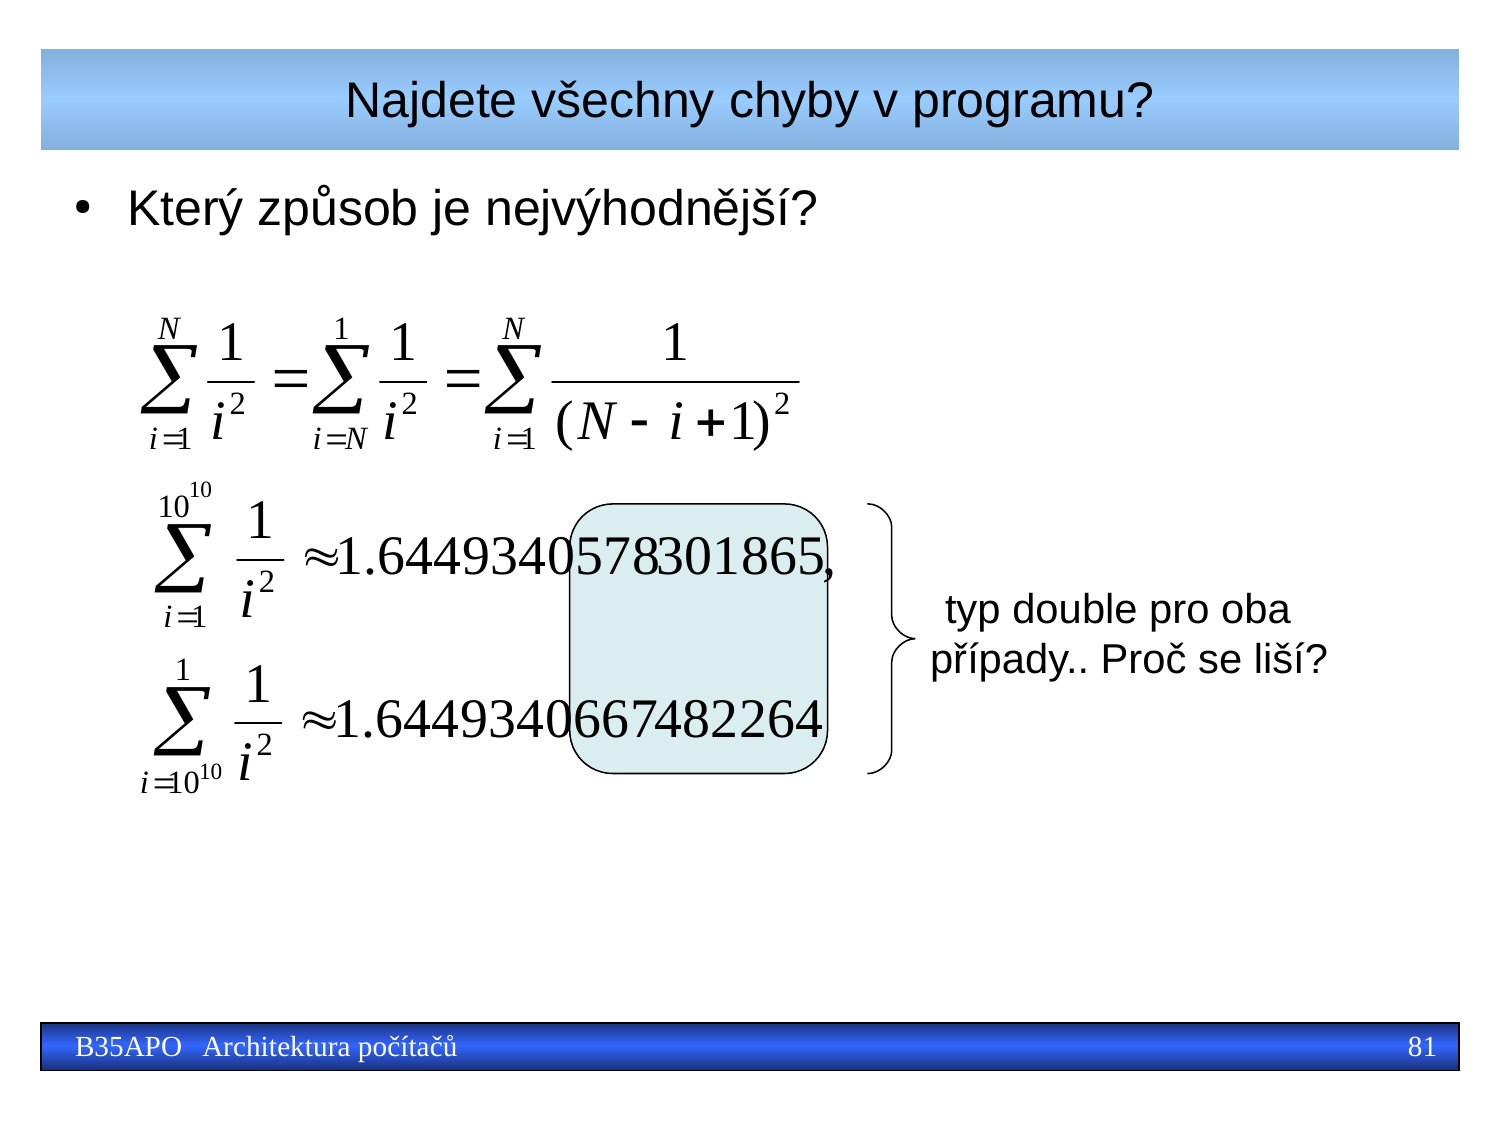

# Najdete všechny chyby v programu?
Který způsob je nejvýhodnější?
typ double pro oba případy.. Proč se liší?
B35APO Architektura počítačů
81